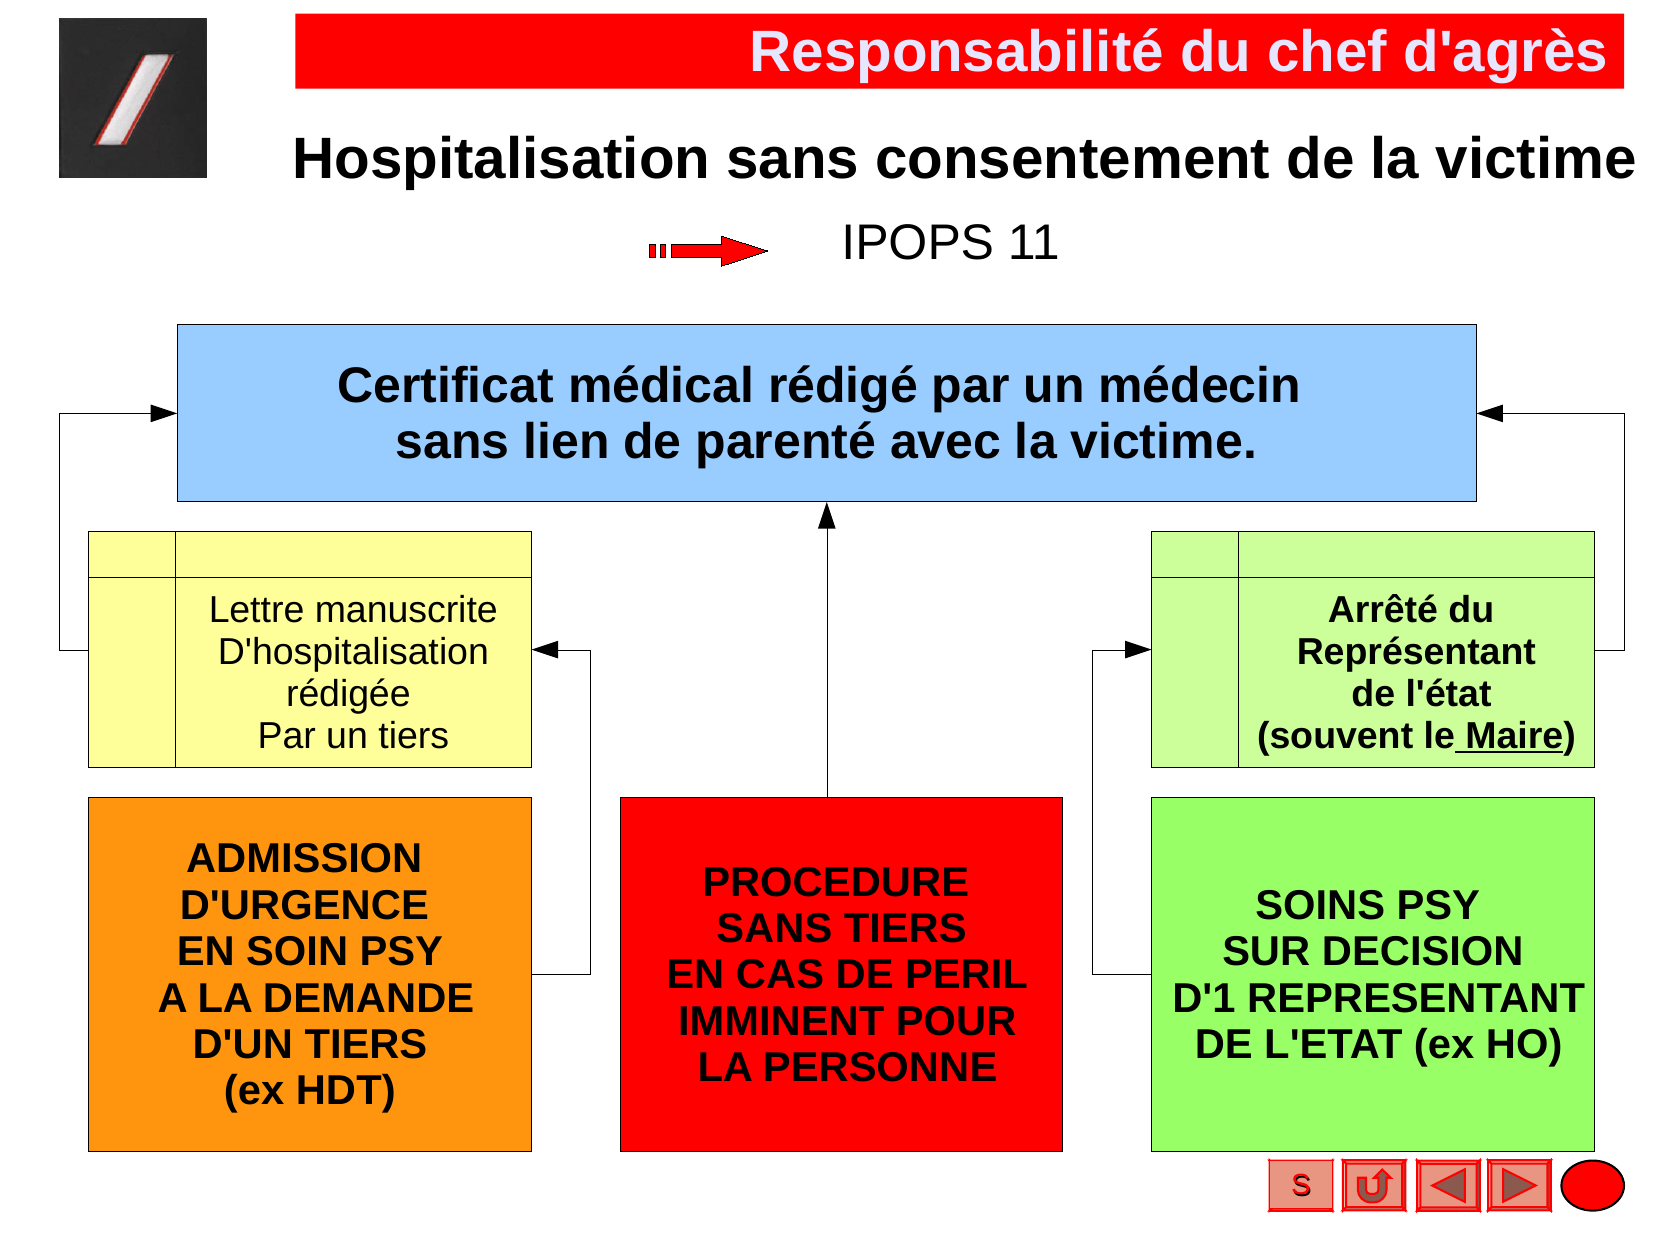

Responsabilité du chef d'agrès
Hospitalisation sans consentement de la victime
IPOPS 11
Certificat médical rédigé par un médecin
sans lien de parenté avec la victime.
#
Lettre manuscrite
 D'hospitalisation
rédigée
Par un tiers
Arrêté du
Représentant
 de l'état
(souvent le Maire)
ADMISSION
D'URGENCE
EN SOIN PSY
 A LA DEMANDE
 D'UN TIERS
(ex HDT)
PROCEDURE
SANS TIERS
 EN CAS DE PERIL
 IMMINENT POUR
 LA PERSONNE
SOINS PSY
SUR DECISION
 D'1 REPRESENTANT
 DE L'ETAT (ex HO)